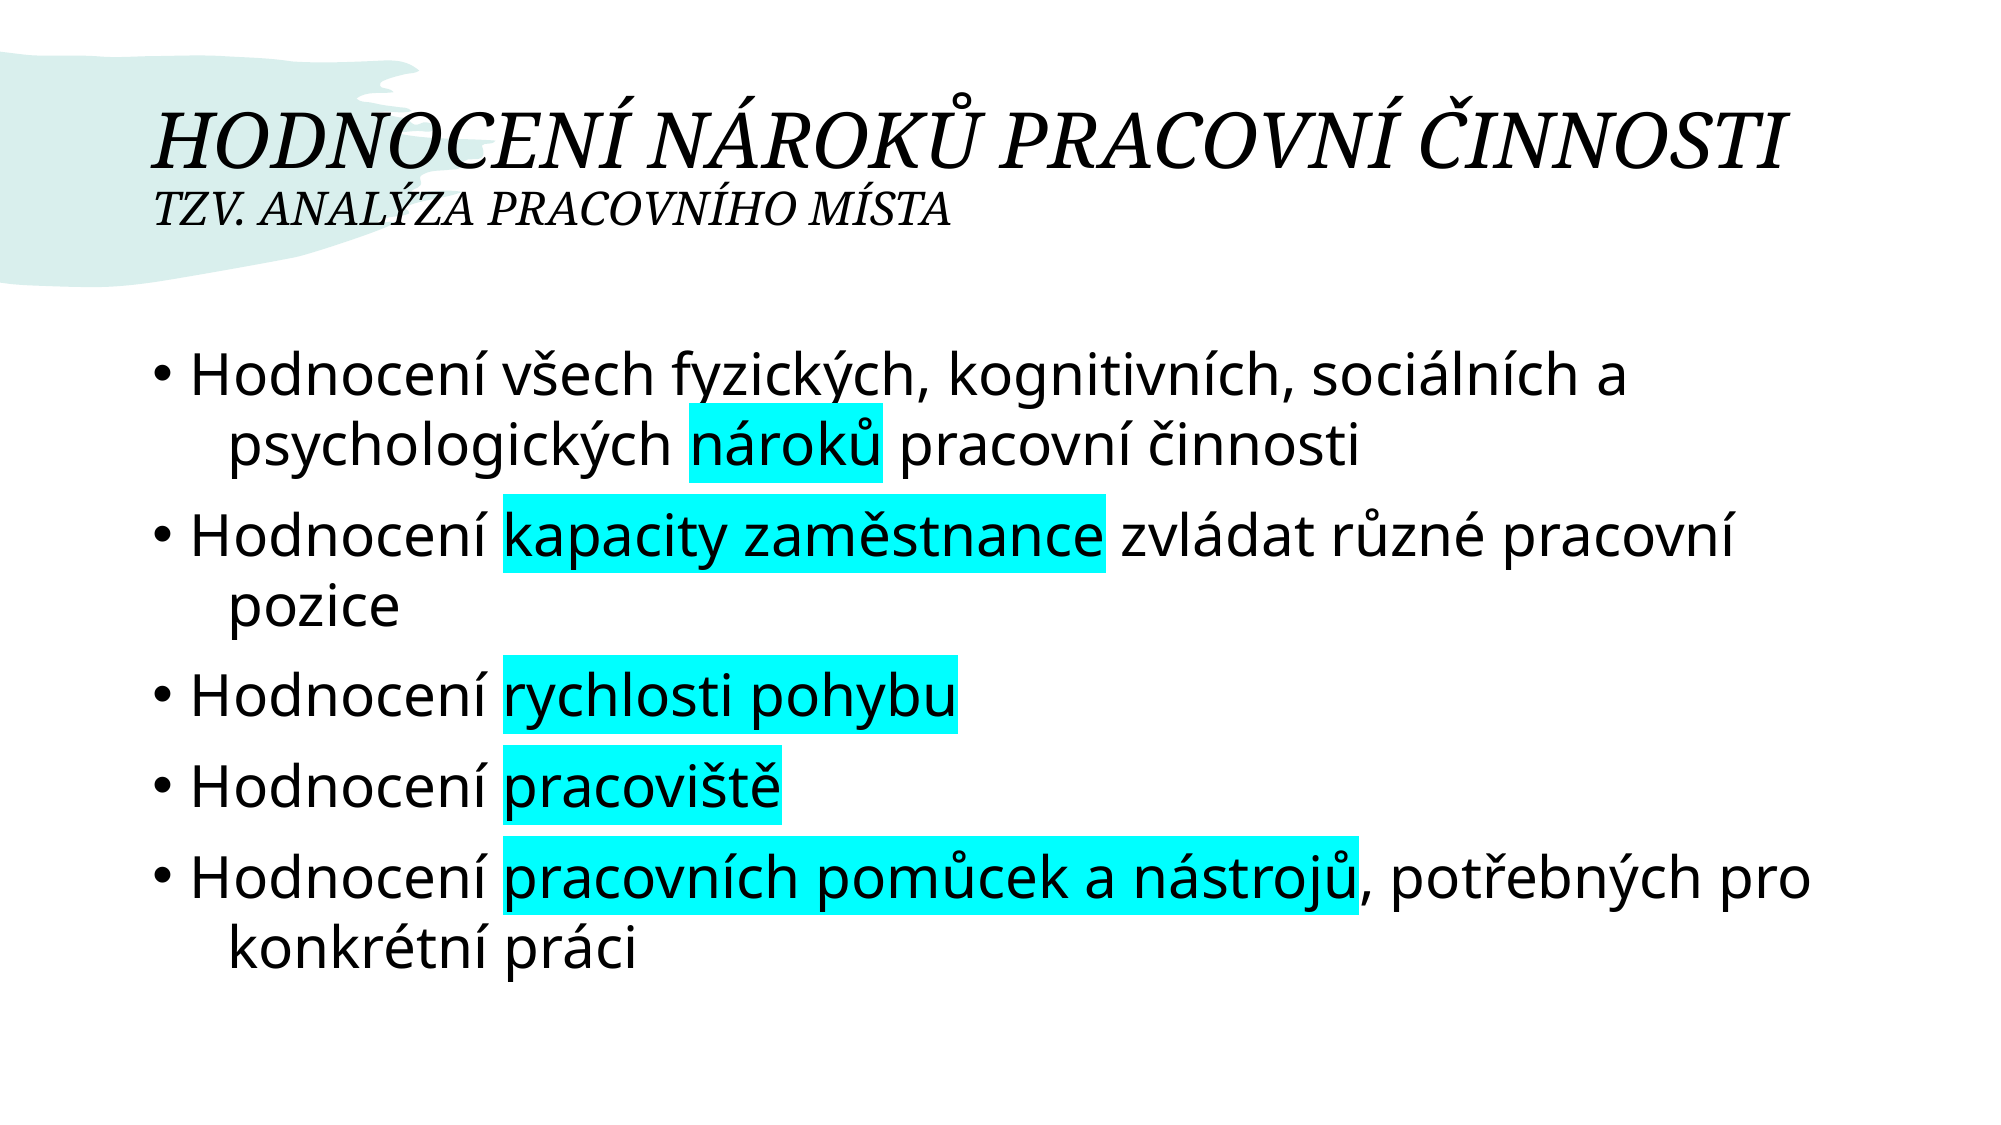

# HODNOCENÍ NÁROKŮ PRACOVNÍ ČINNOSTI TZV. ANALÝZA PRACOVNÍHO MÍSTA
Hodnocení všech fyzických, kognitivních, sociálních a psychologických nároků pracovní činnosti
Hodnocení kapacity zaměstnance zvládat různé pracovní pozice
Hodnocení rychlosti pohybu
Hodnocení pracoviště
Hodnocení pracovních pomůcek a nástrojů, potřebných pro konkrétní práci